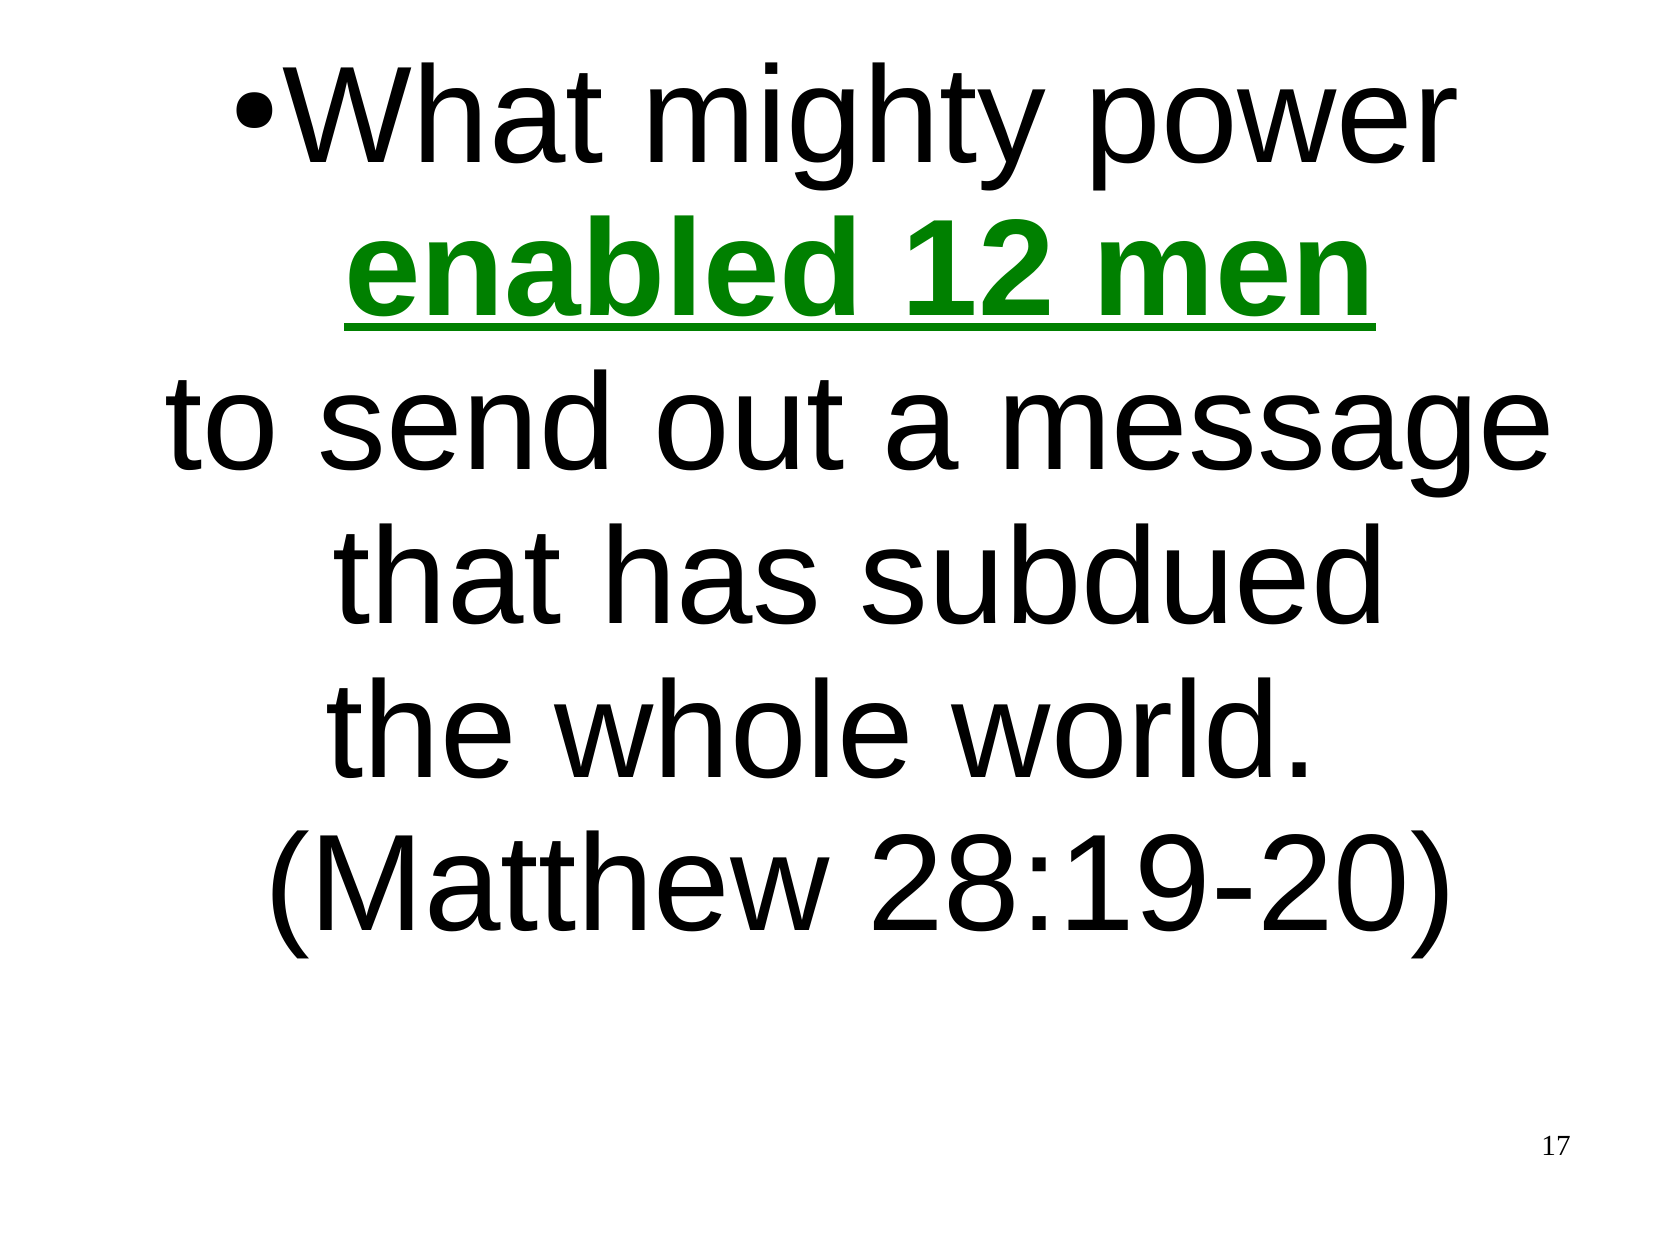

# What mighty power enabled 12 men to send out a message that has subdued the whole world. (Matthew 28:19-20)
17